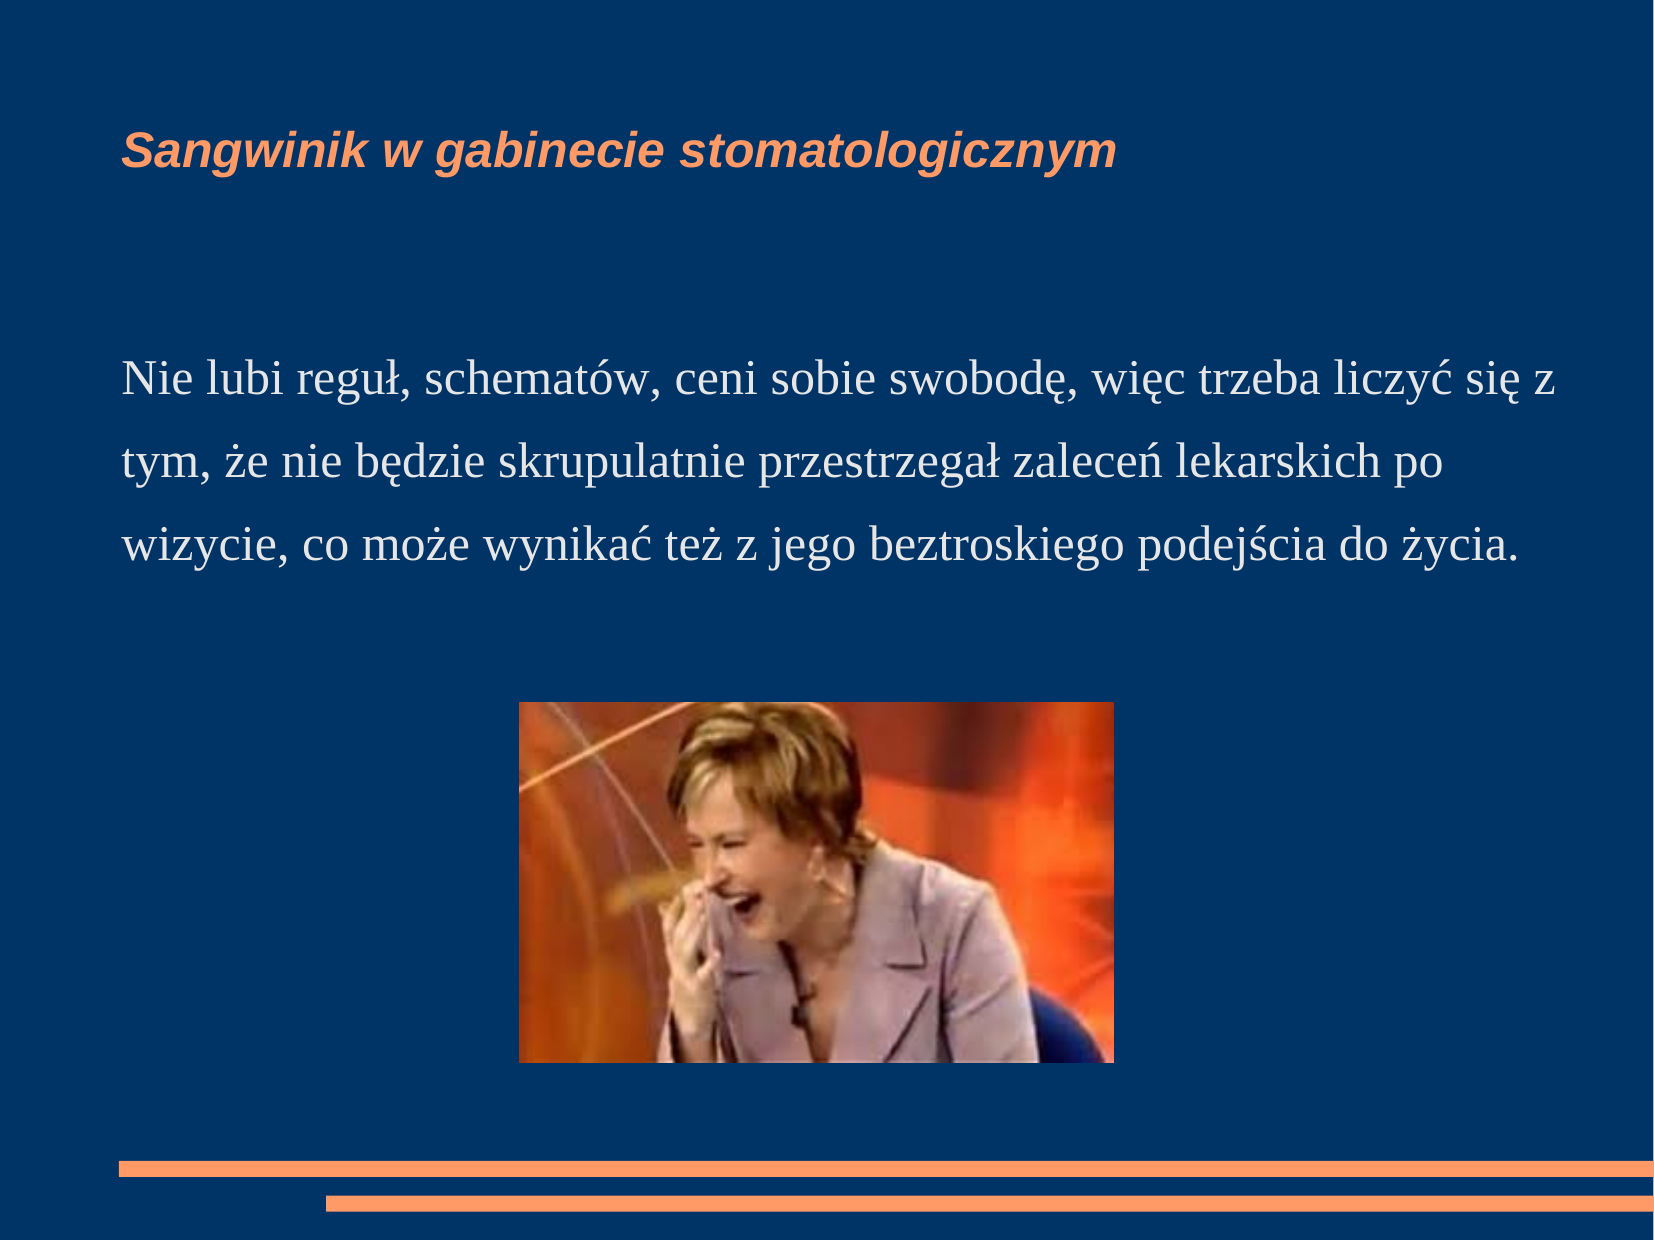

# Sangwinik w gabinecie stomatologicznym
Nie lubi reguł, schematów, ceni sobie swobodę, więc trzeba liczyć się z tym, że nie będzie skrupulatnie przestrzegał zaleceń lekarskich po wizycie, co może wynikać też z jego beztroskiego podejścia do życia.